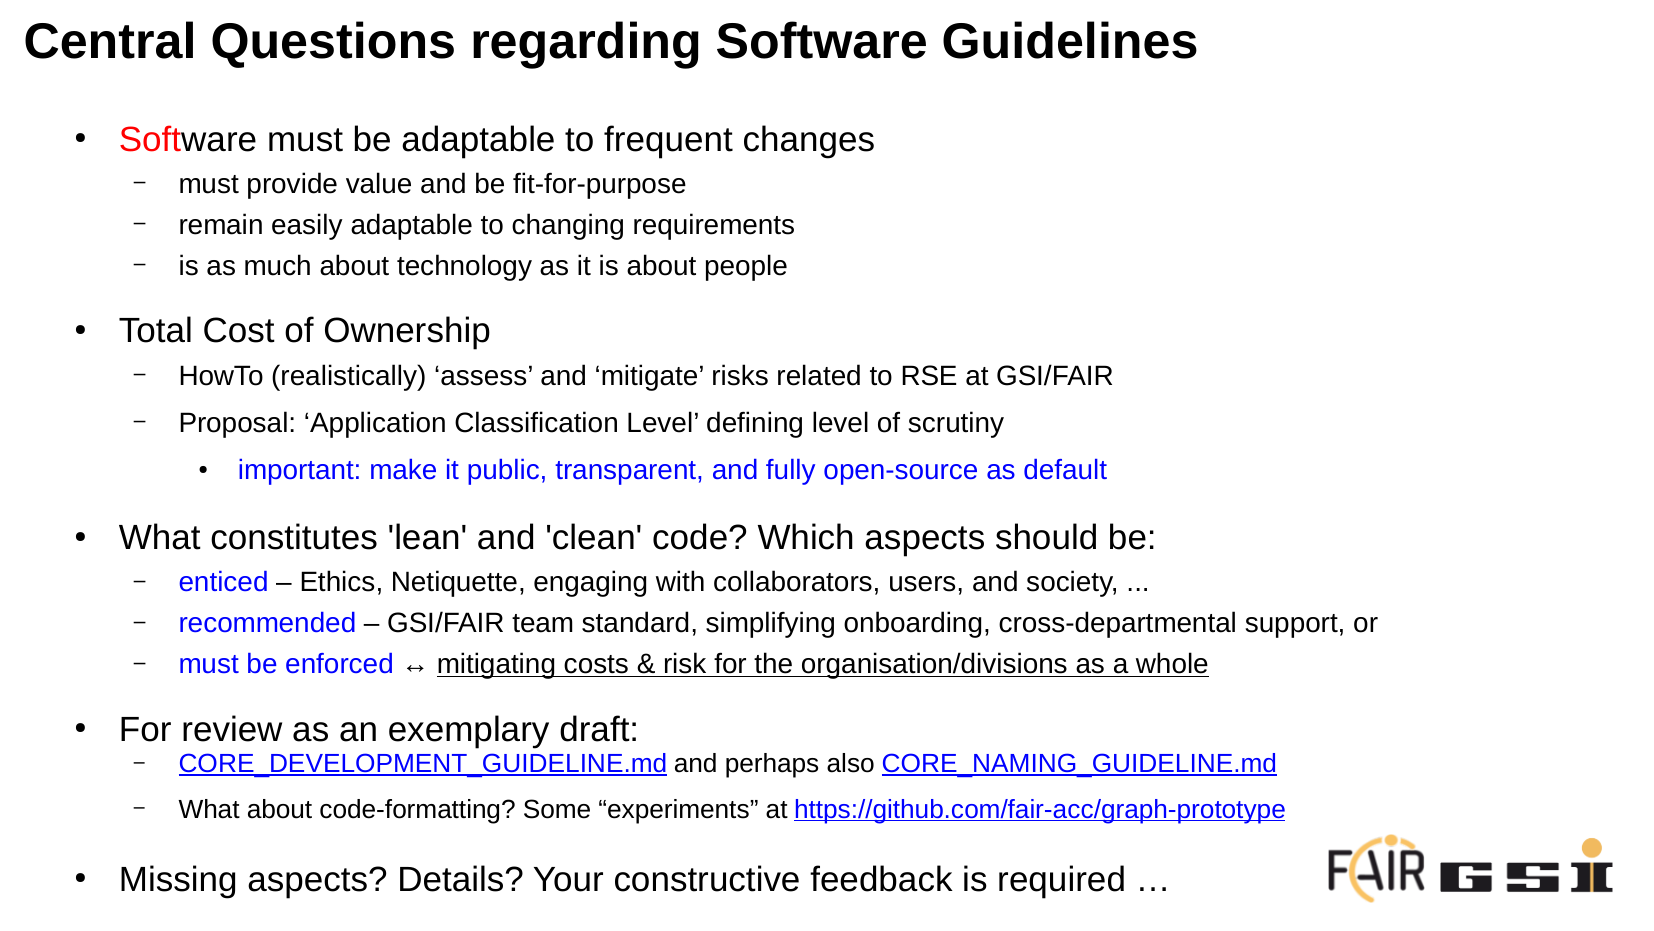

# Central Questions regarding Software Guidelines
Software must be adaptable to frequent changes
must provide value and be fit-for-purpose
remain easily adaptable to changing requirements
is as much about technology as it is about people
Total Cost of Ownership
HowTo (realistically) ‘assess’ and ‘mitigate’ risks related to RSE at GSI/FAIR
Proposal: ‘Application Classification Level’ defining level of scrutiny
important: make it public, transparent, and fully open-source as default
What constitutes 'lean' and 'clean' code? Which aspects should be:
enticed – Ethics, Netiquette, engaging with collaborators, users, and society, ...
recommended – GSI/FAIR team standard, simplifying onboarding, cross-departmental support, or
must be enforced ↔ mitigating costs & risk for the organisation/divisions as a whole
For review as an exemplary draft:
CORE_DEVELOPMENT_GUIDELINE.md and perhaps also CORE_NAMING_GUIDELINE.md
What about code-formatting? Some “experiments” at https://github.com/fair-acc/graph-prototype
Missing aspects? Details? Your constructive feedback is required …